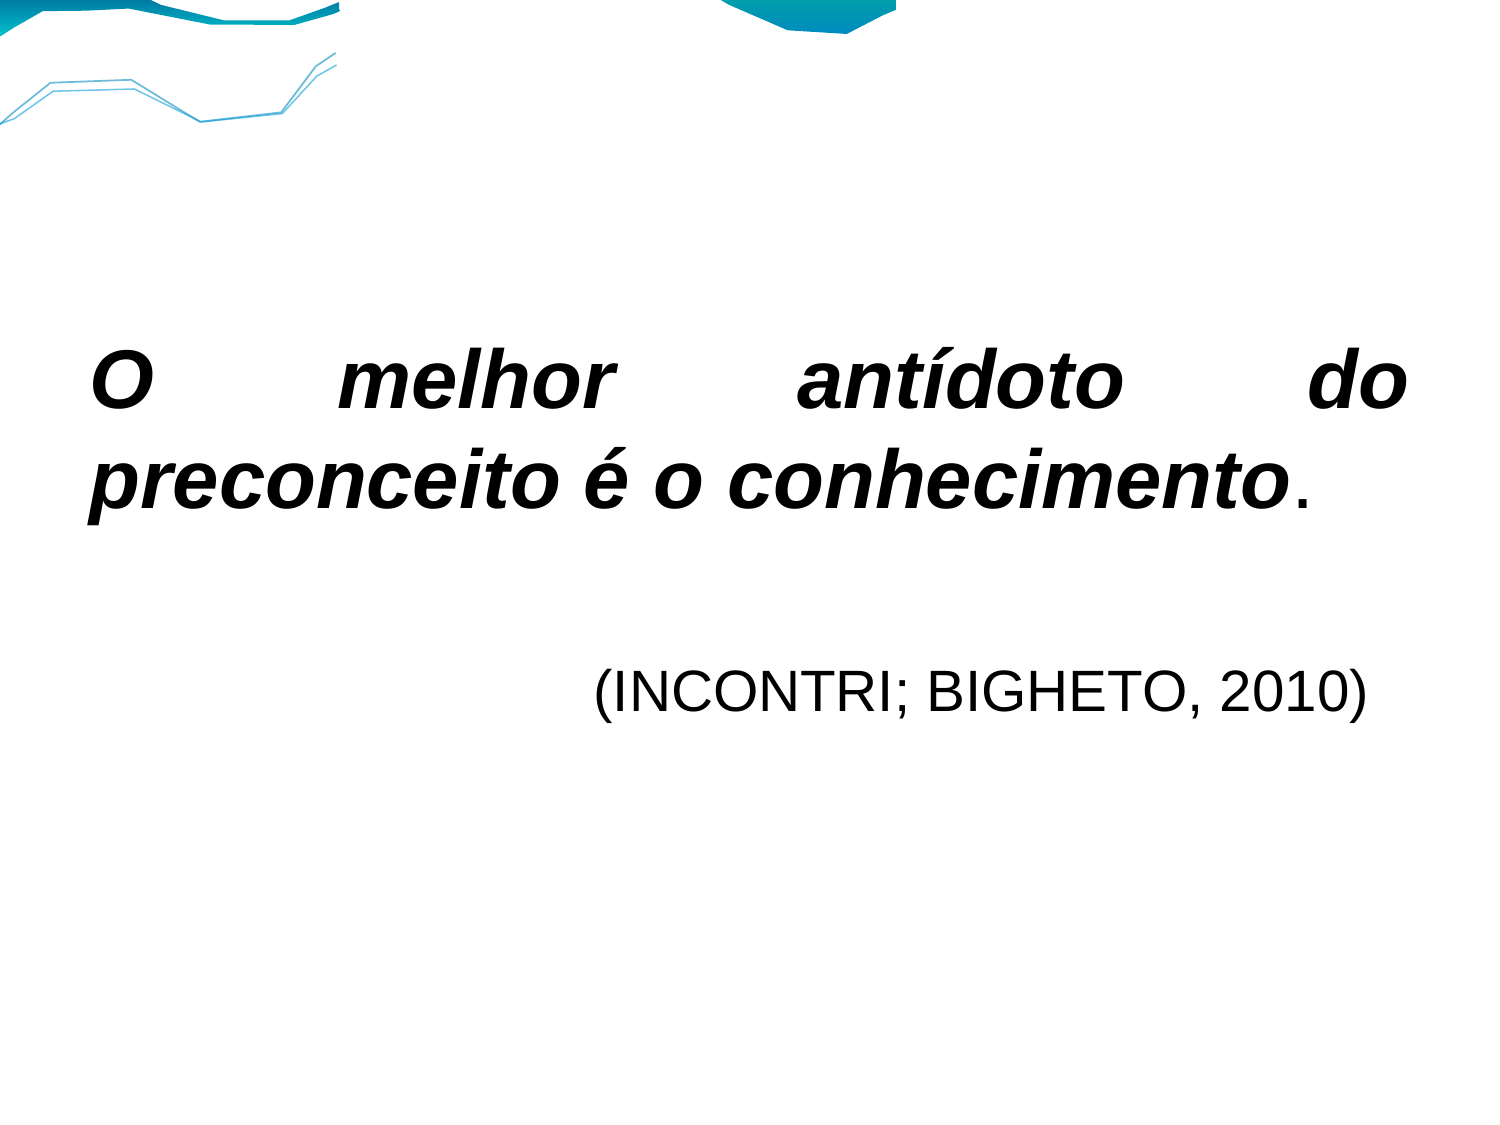

# O melhor antídoto do preconceito é o conhecimento.
 (INCONTRI; BIGHETO, 2010)